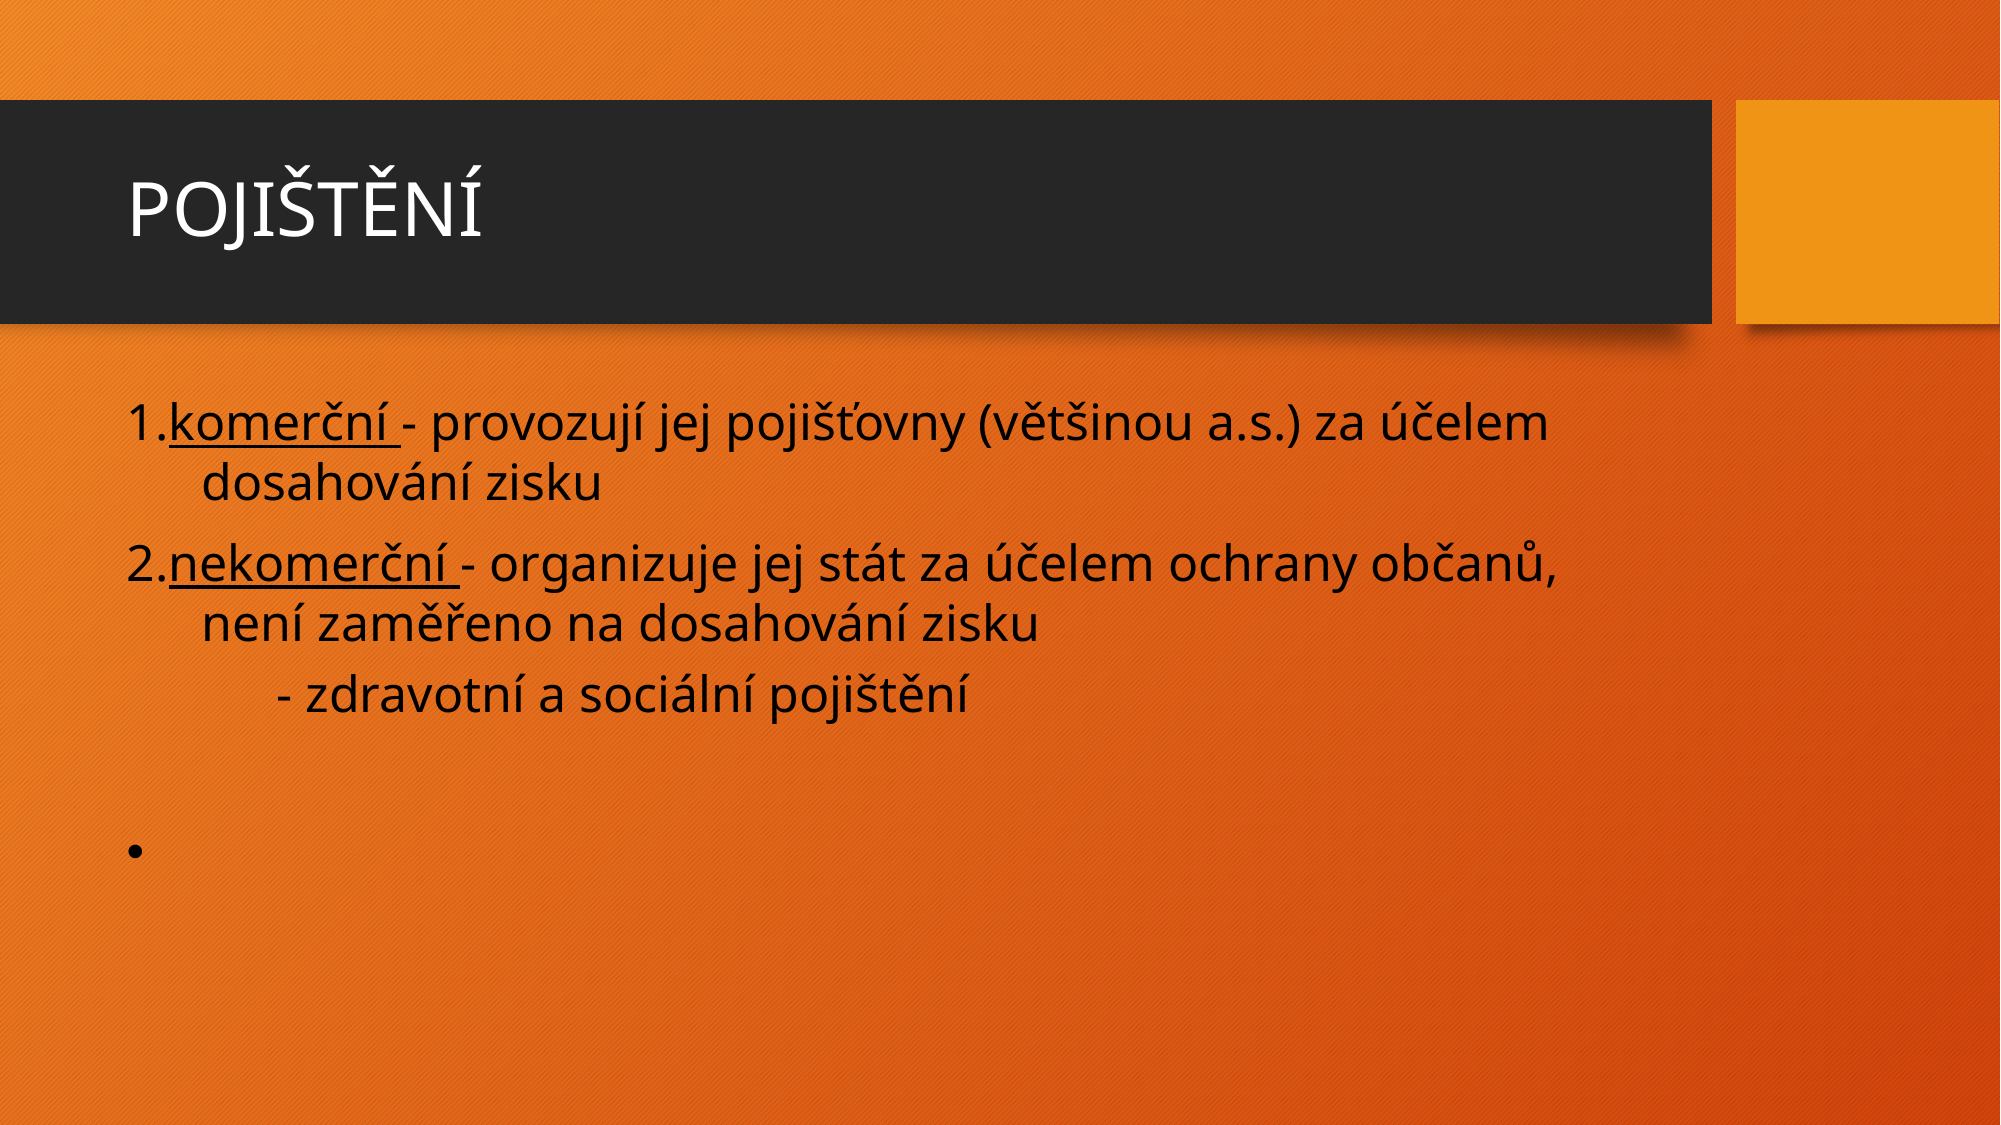

# POJIŠTĚNÍ
komerční - provozují jej pojišťovny (většinou a.s.) za účelem dosahování zisku
nekomerční - organizuje jej stát za účelem ochrany občanů, není zaměřeno na dosahování zisku
- zdravotní a sociální pojištění